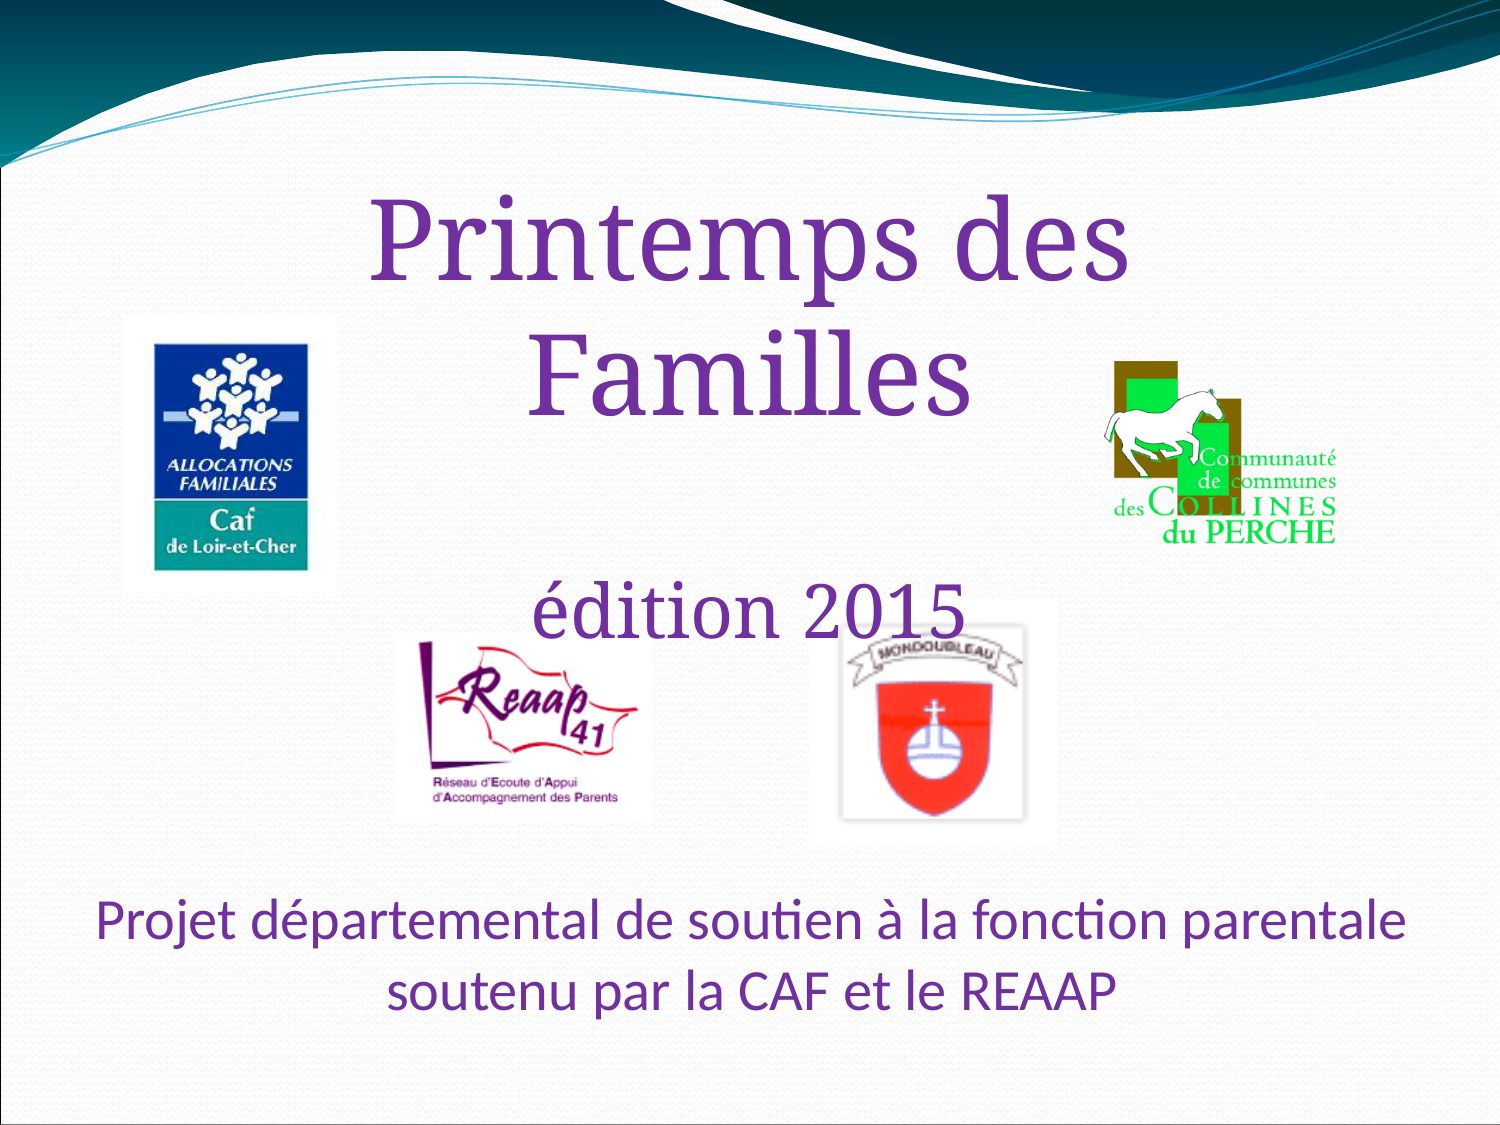

Printemps des Familles
édition 2015
# Projet départemental de soutien à la fonction parentale soutenu par la CAF et le REAAP